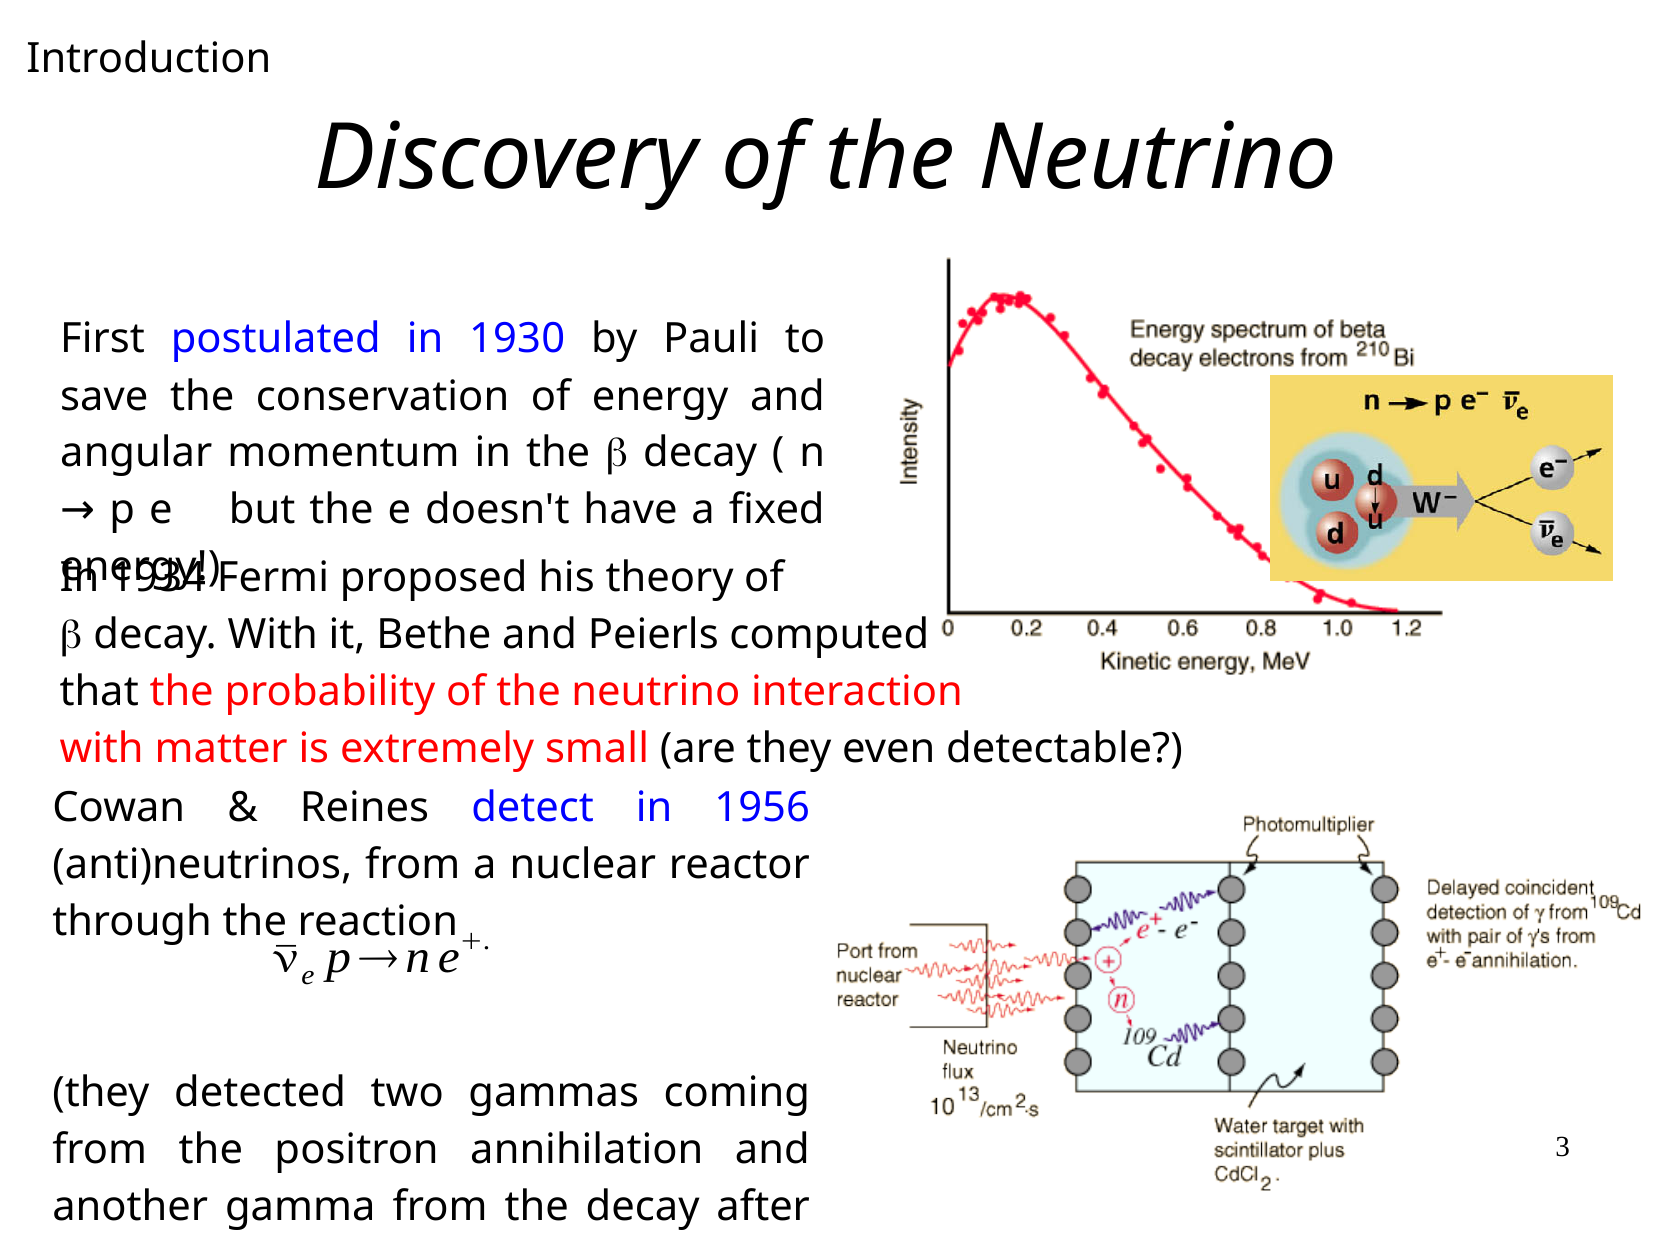

Introduction
# Discovery of the Neutrino
First postulated in 1930 by Pauli to save the conservation of energy and angular momentum in the b decay ( n → p e but the e doesn't have a fixed energy!)
In 1934 Fermi proposed his theory of
b decay. With it, Bethe and Peierls computed
that the probability of the neutrino interaction
with matter is extremely small (are they even detectable?)
Cowan & Reines detect in 1956 (anti)neutrinos, from a nuclear reactor through the reaction
(they detected two gammas coming from the positron annihilation and another gamma from the decay after the neutron is captured by the Cadmium).
3